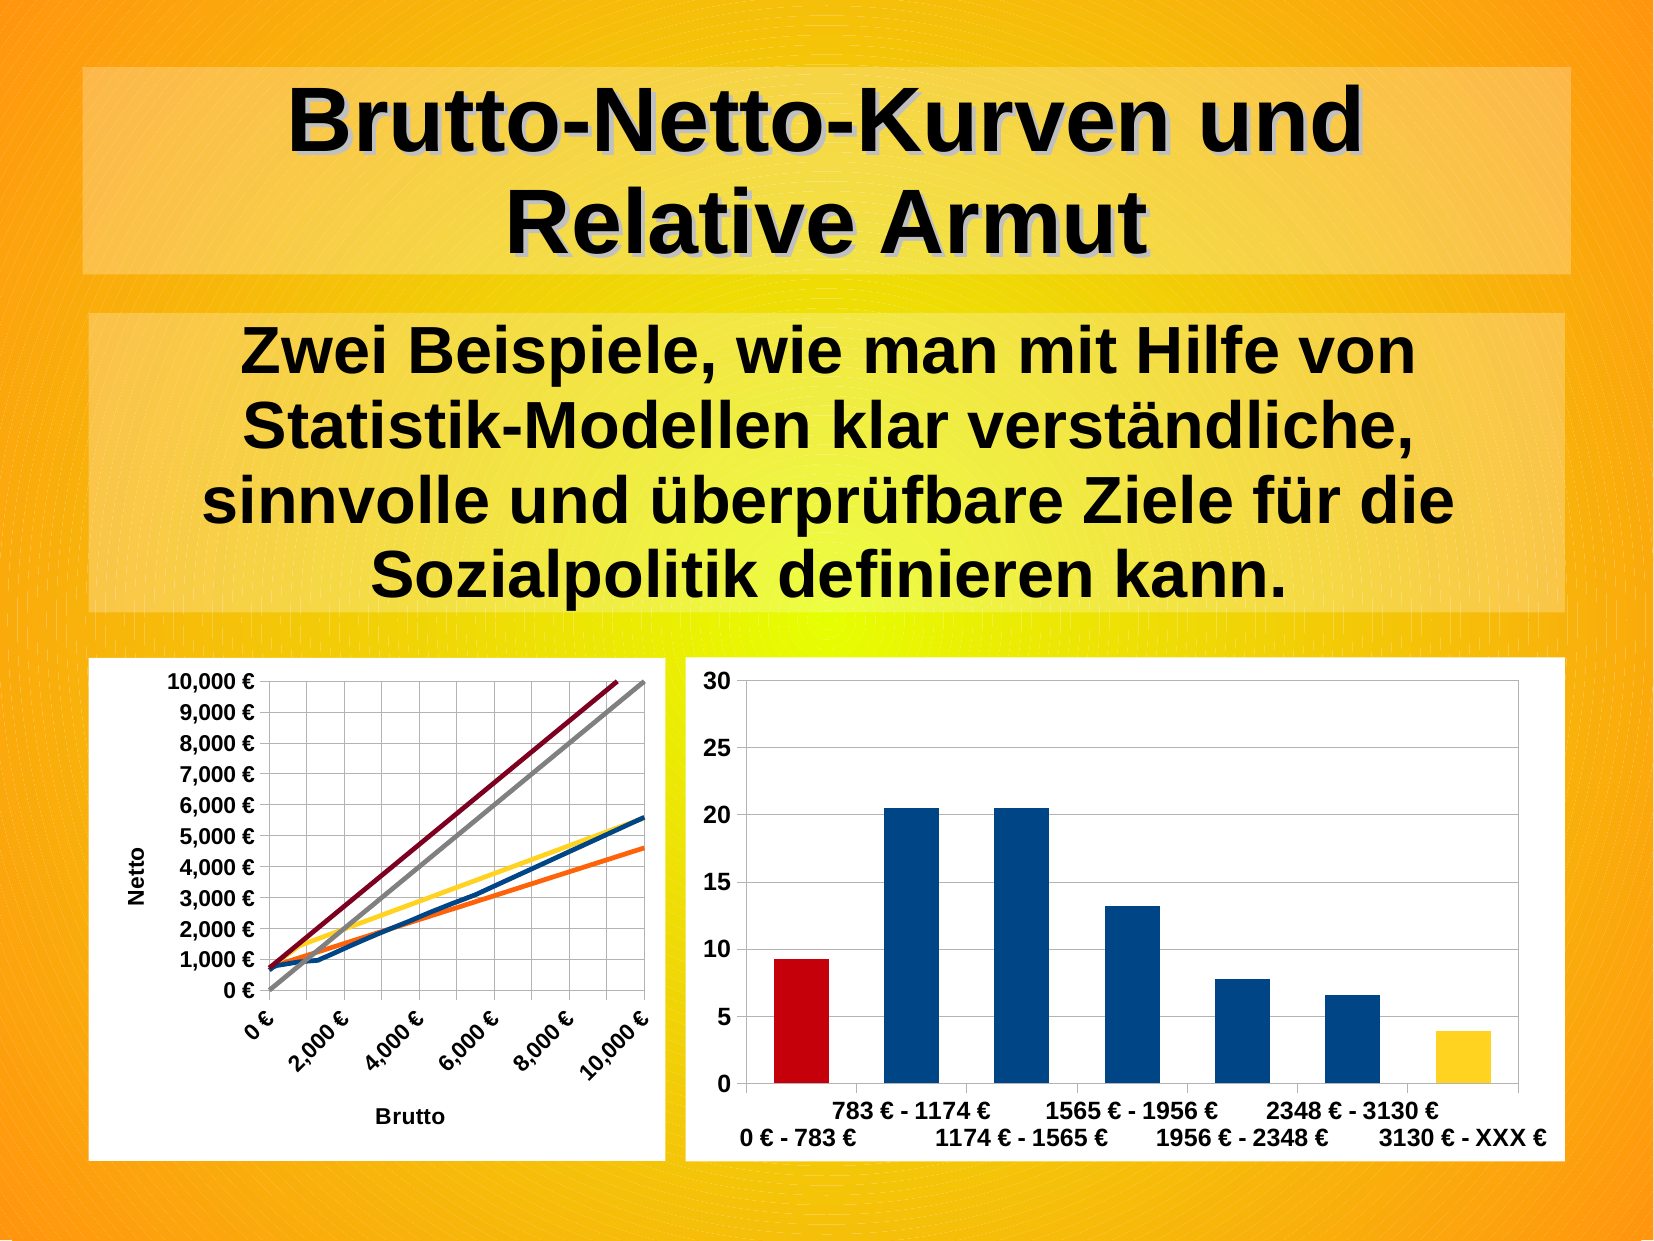

# Brutto-Netto-Kurven und Relative Armut
Zwei Beispiele, wie man mit Hilfe von Statistik-Modellen klar verständliche, sinnvolle und überprüfbare Ziele für die Sozialpolitik definieren kann.
### Chart
| Category | Zeile 1 | | |
|---|---|---|---|
| 0 € - 783 € | 9.3 | None | None |
| 783 € - 1174 € | 20.5 | None | None |
| 1174 € - 1565 € | 20.5 | None | None |
| 1565 € - 1956 € | 13.2 | None | None |
| 1956 € - 2348 € | 7.8 | None | None |
| 2348 € - 3130 € | 6.6 | None | None |
| 3130 € - XXX € | 3.9 | None | None |
### Chart
| Category | | Brutto=Netto | Heute | BGE | (N)EKS → GGE |
|---|---|---|---|---|---|